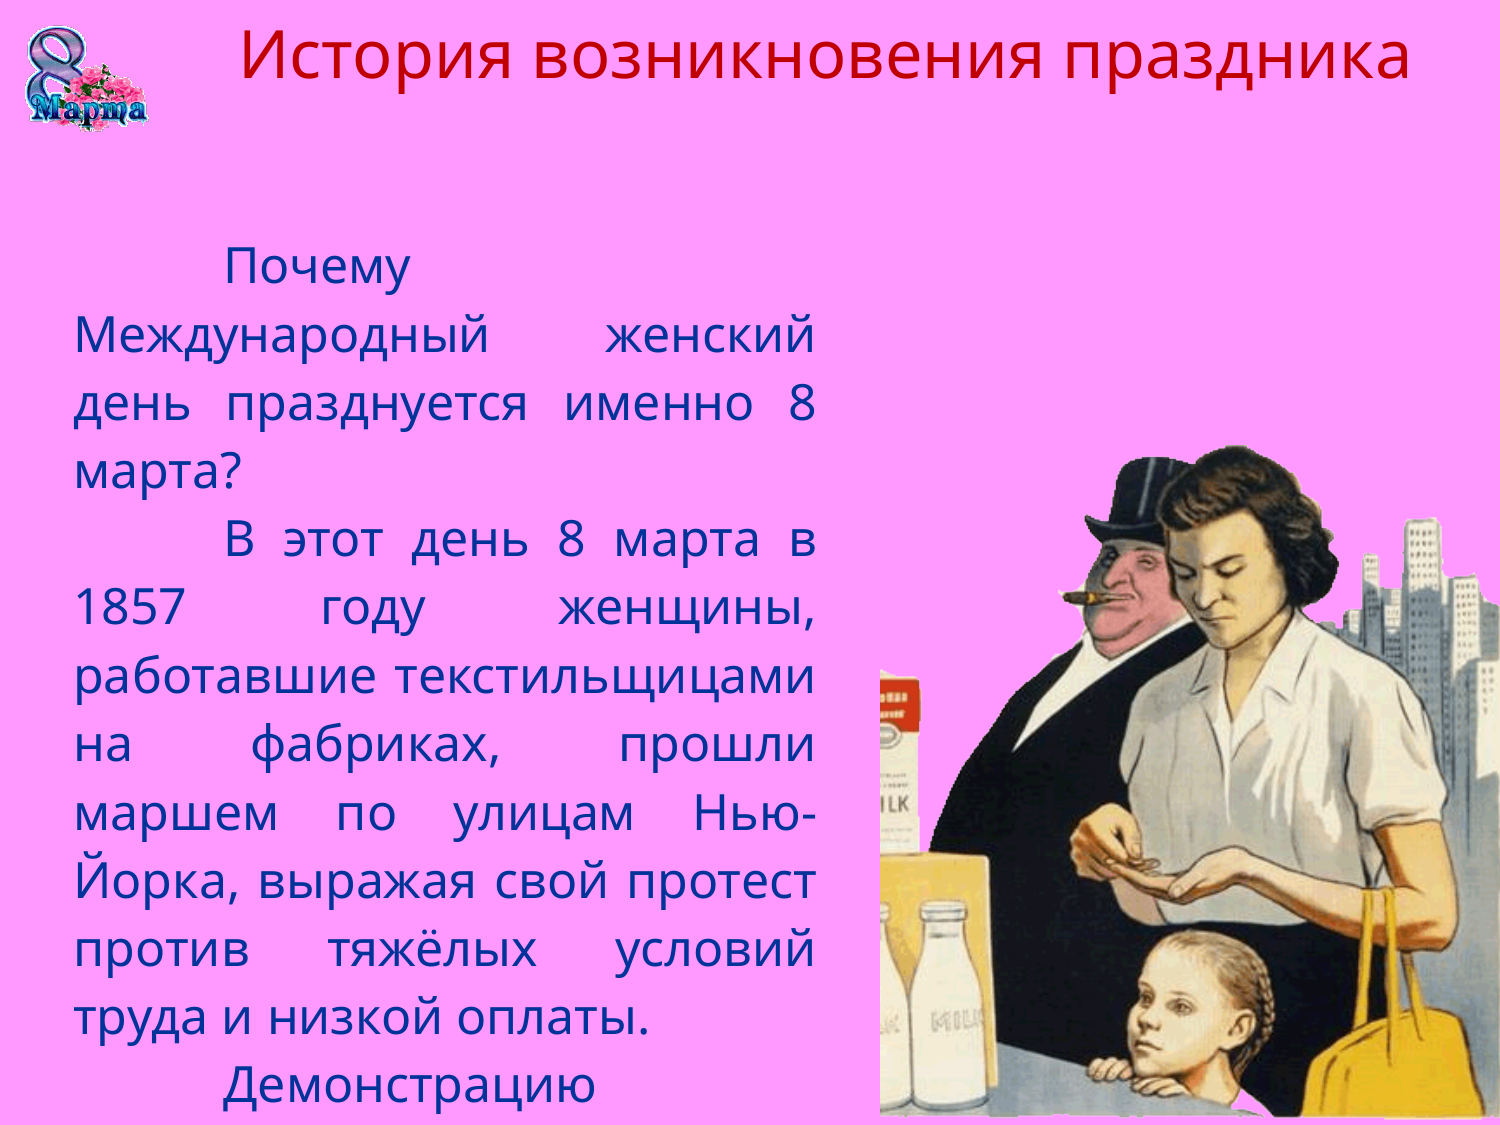

История возникновения праздника
	Почему Международный женский день празднуется именно 8 марта?
	В этот день 8 марта в 1857 году женщины, работавшие текстильщицами на фабриках, прошли маршем по улицам Нью-Йорка, выражая свой протест против тяжёлых условий труда и низкой оплаты.
	Демонстрацию разогнали. Это событие стали называть "Женским днем"